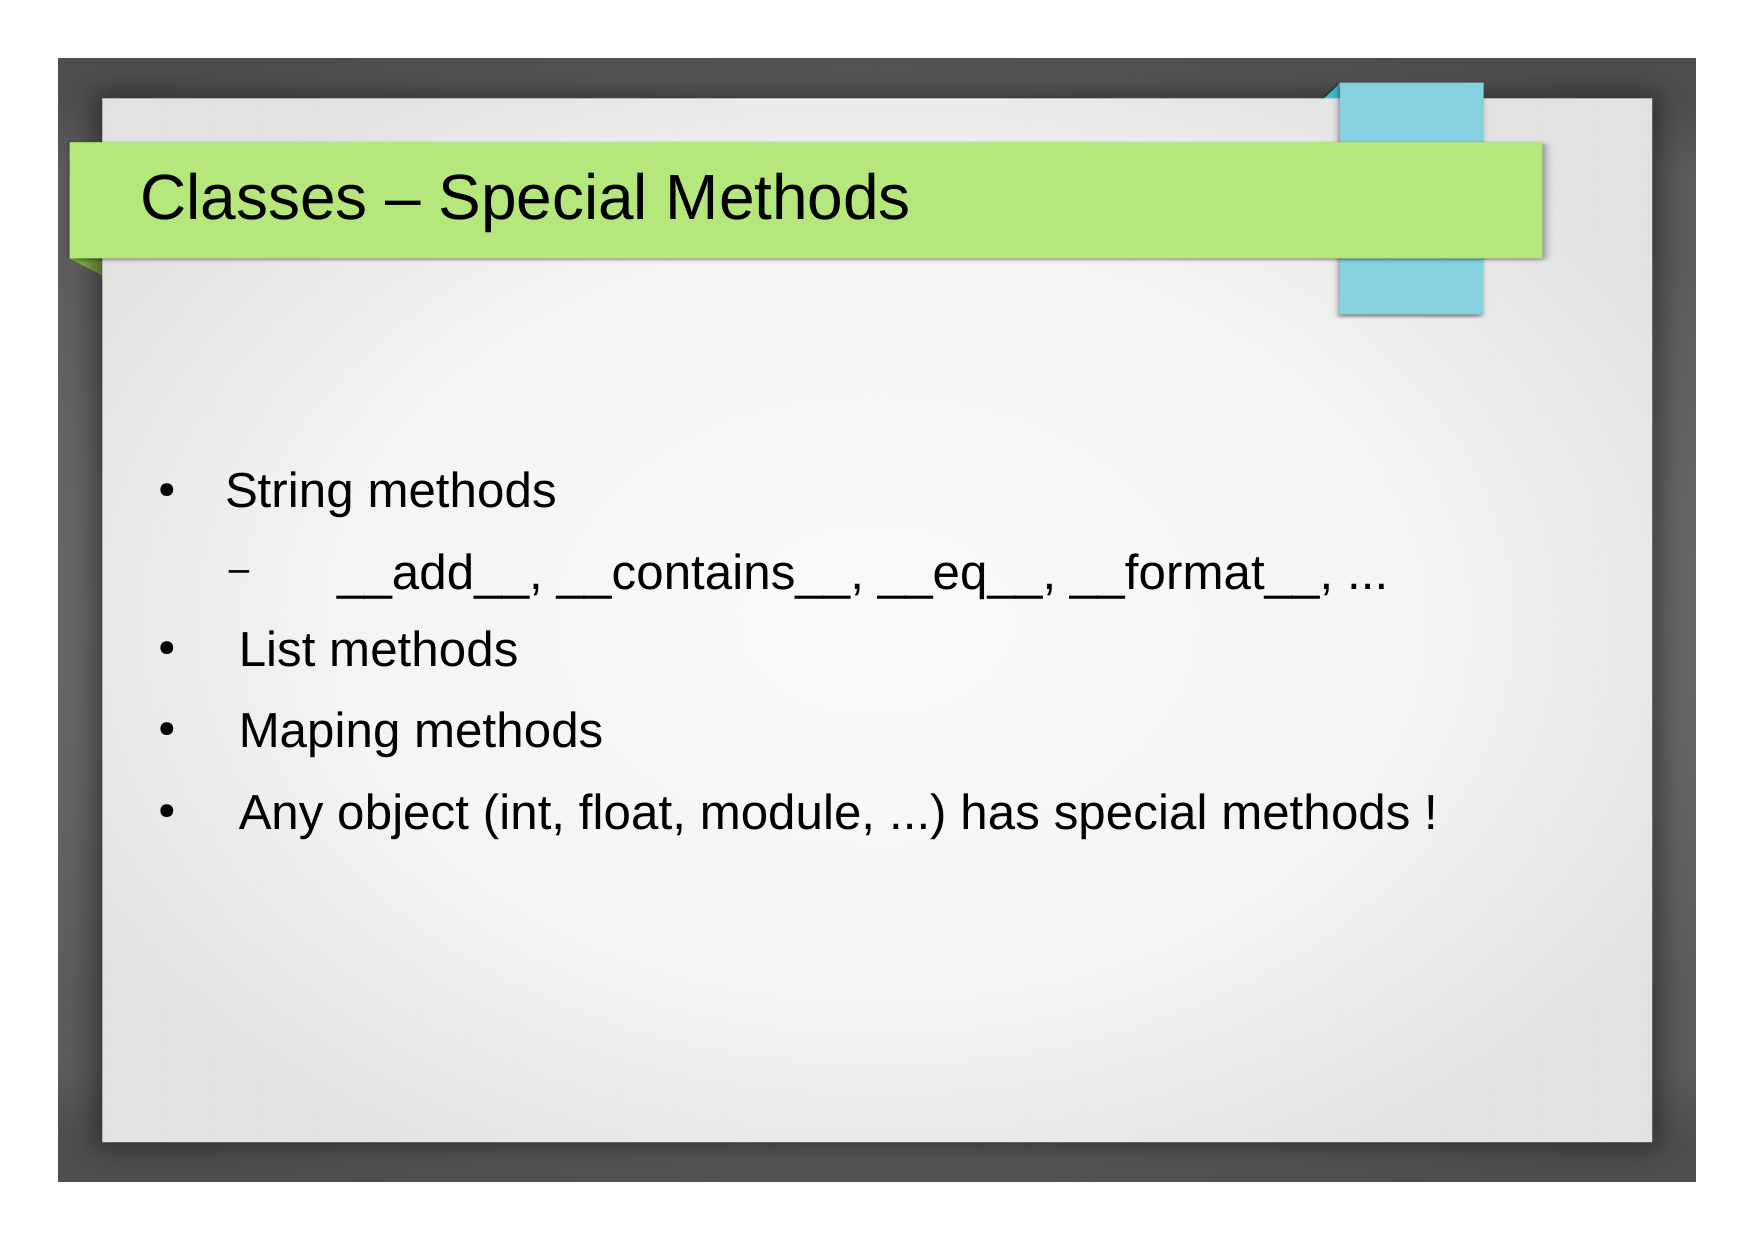

# Classes – Special Methods
 String methods
 __add__, __contains__, __eq__, __format__, ...
 List methods
 Maping methods
 Any object (int, float, module, ...) has special methods !